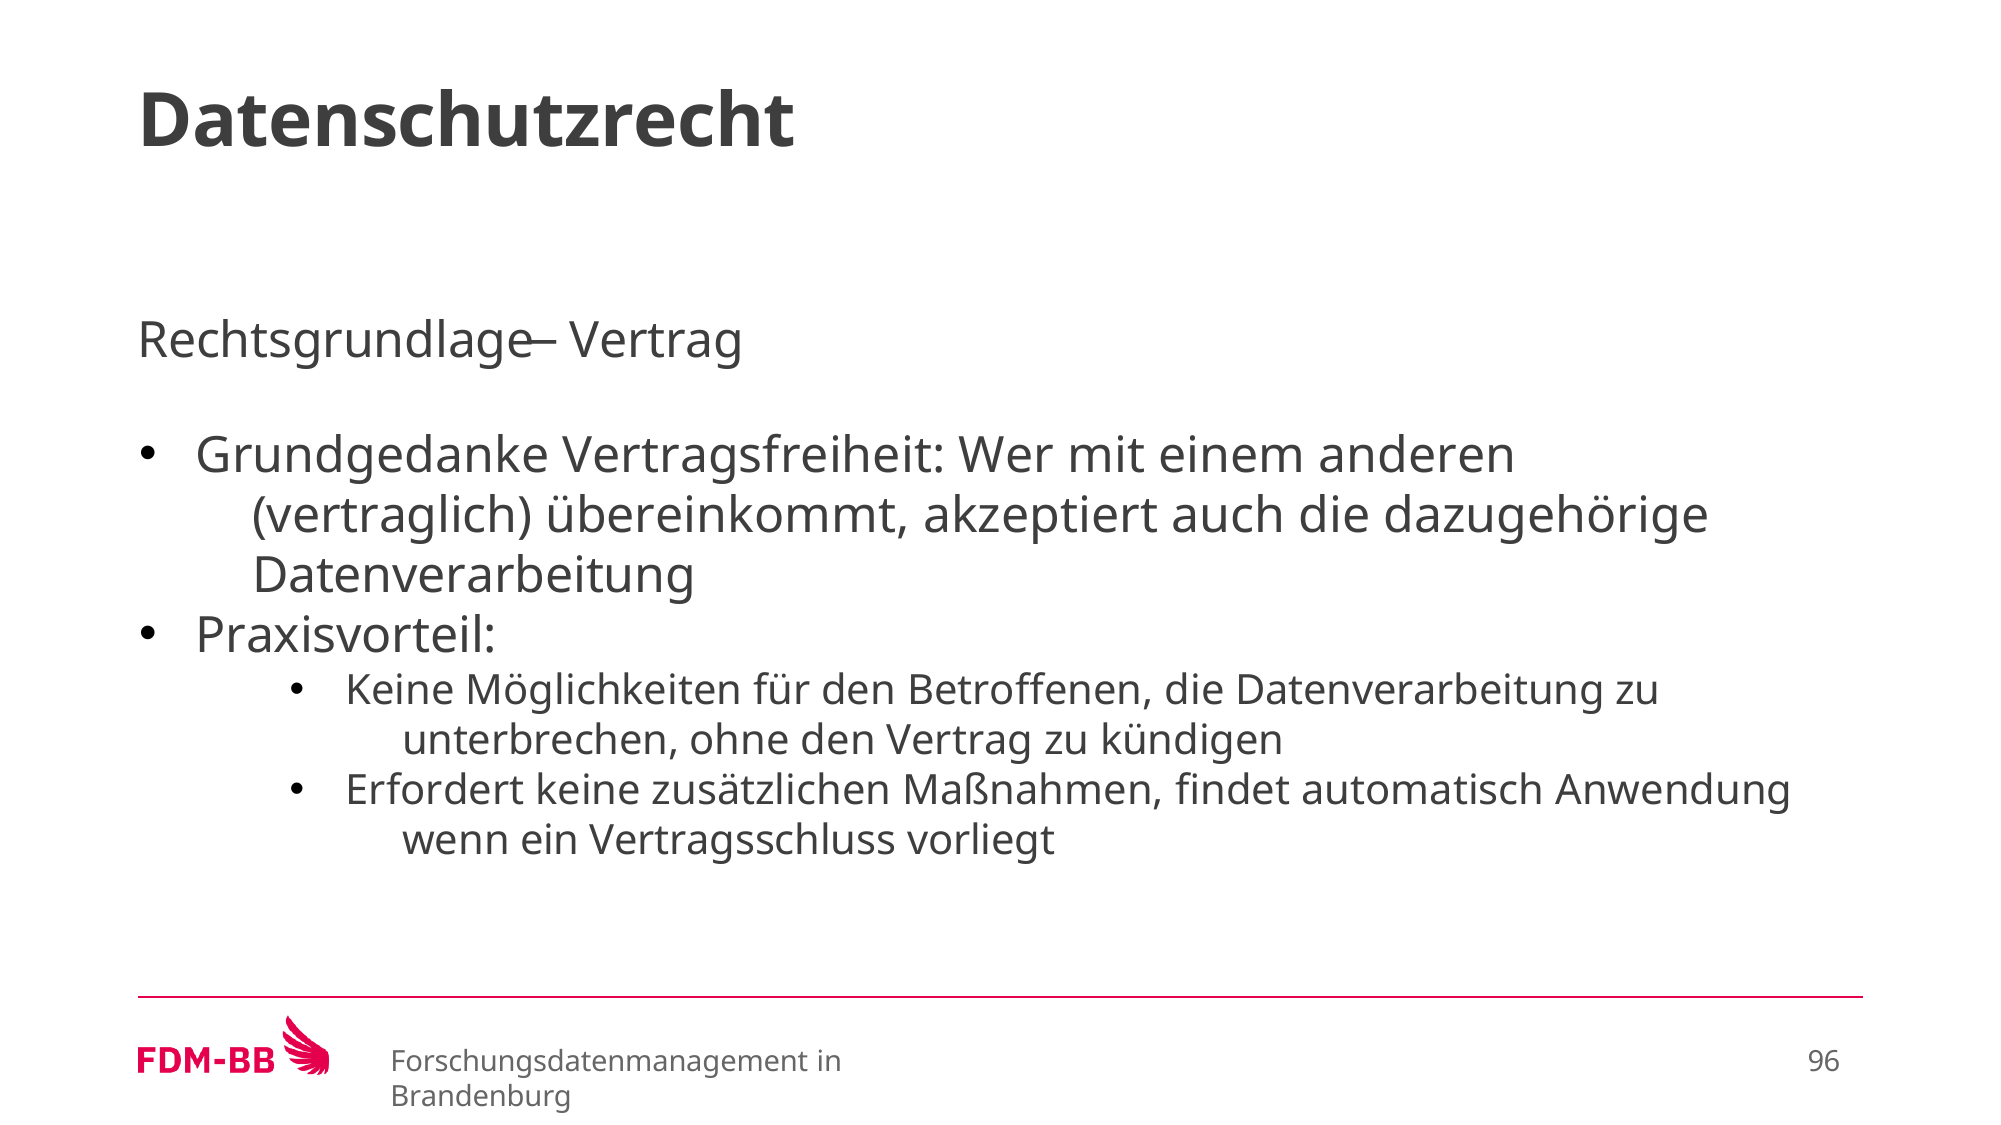

# Datenschutzrecht
Rechtsgrundlage	Vertrag
Grundgedanke Vertragsfreiheit: Wer mit einem anderen (vertraglich) übereinkommt, akzeptiert auch die dazugehörige Datenverarbeitung
Praxisvorteil:
Keine Möglichkeiten für den Betroffenen, die Datenverarbeitung zu unterbrechen, ohne den Vertrag zu kündigen
Erfordert keine zusätzlichen Maßnahmen, findet automatisch Anwendung wenn ein Vertragsschluss vorliegt
Forschungsdatenmanagement in Brandenburg
96